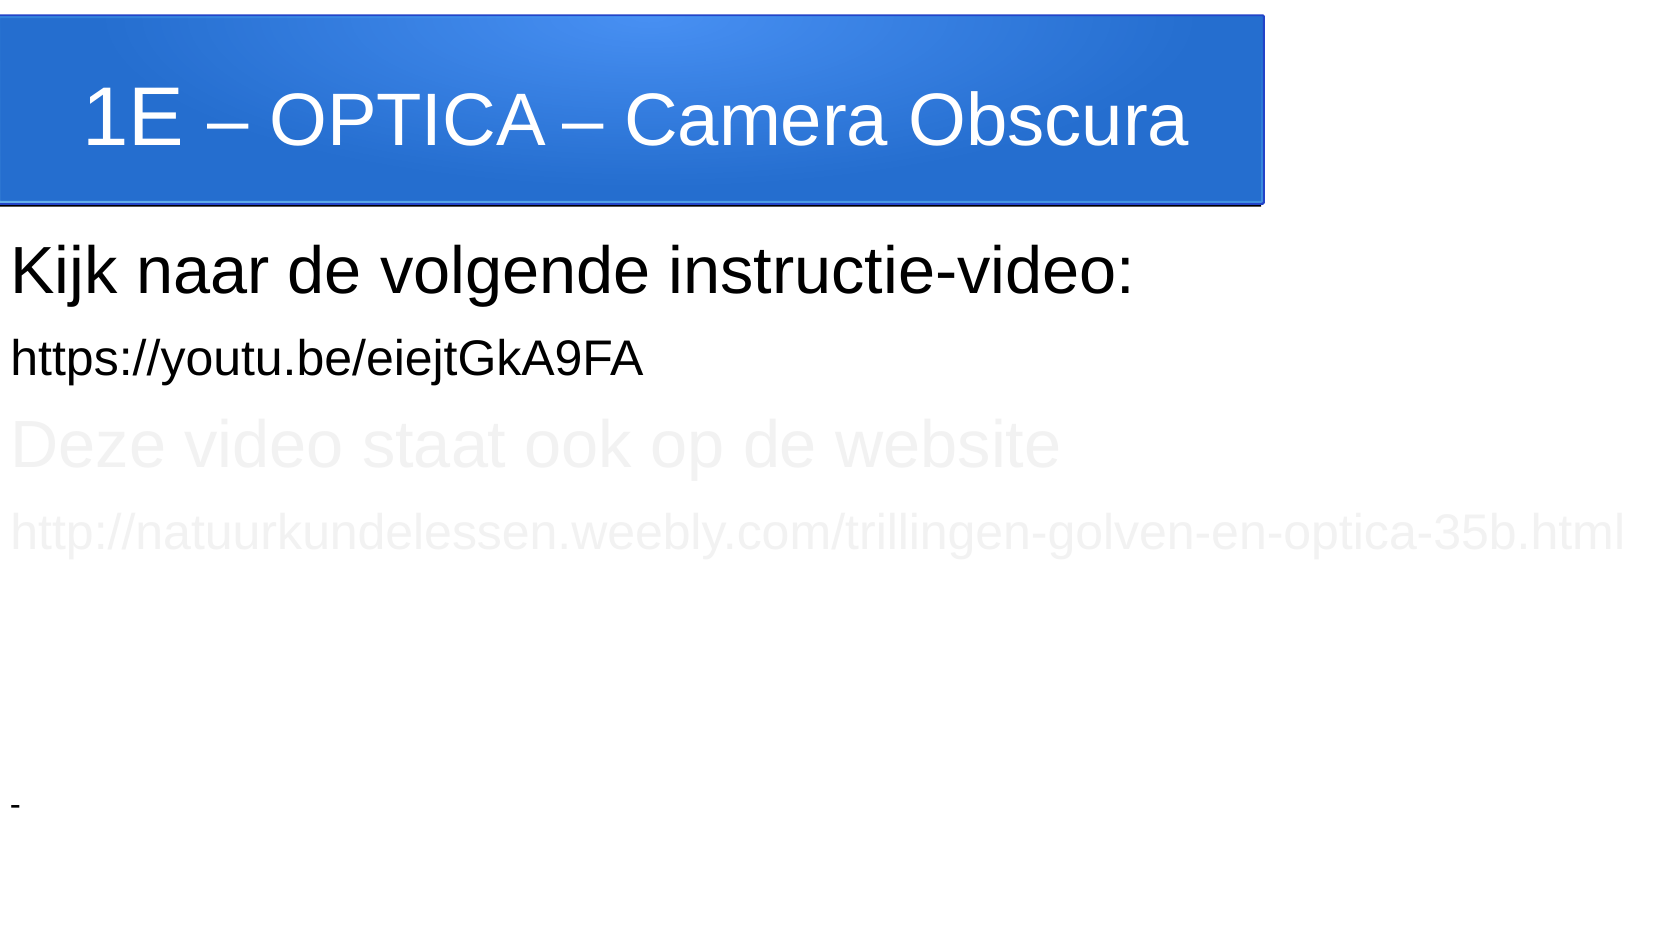

# 1E – OPTICA – Camera Obscura
Kijk naar de volgende instructie-video:
https://youtu.be/eiejtGkA9FA
Deze video staat ook op de website
http://natuurkundelessen.weebly.com/trillingen-golven-en-optica-35b.html